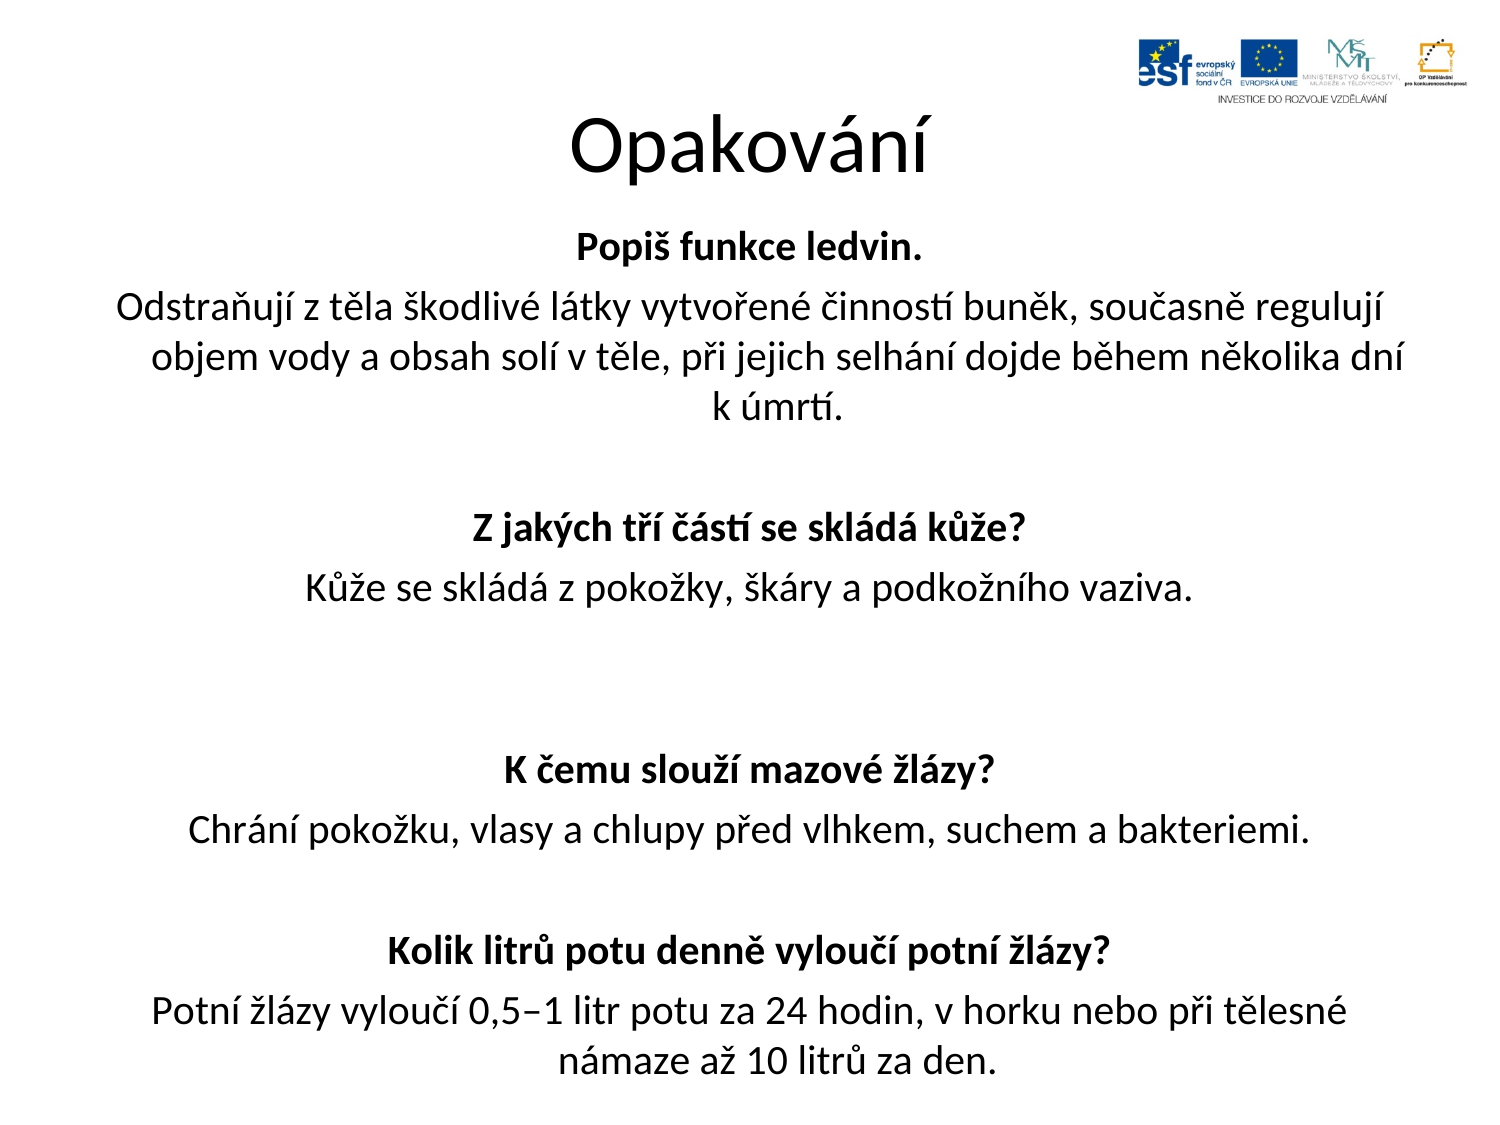

# Opakování
Popiš funkce ledvin.
Odstraňují z těla škodlivé látky vytvořené činností buněk, současně regulují objem vody a obsah solí v těle, při jejich selhání dojde během několika dní k úmrtí.
Z jakých tří částí se skládá kůže?
Kůže se skládá z pokožky, škáry a podkožního vaziva.
K čemu slouží mazové žlázy?
Chrání pokožku, vlasy a chlupy před vlhkem, suchem a bakteriemi.
Kolik litrů potu denně vyloučí potní žlázy?
Potní žlázy vyloučí 0,5–1 litr potu za 24 hodin, v horku nebo při tělesné námaze až 10 litrů za den.